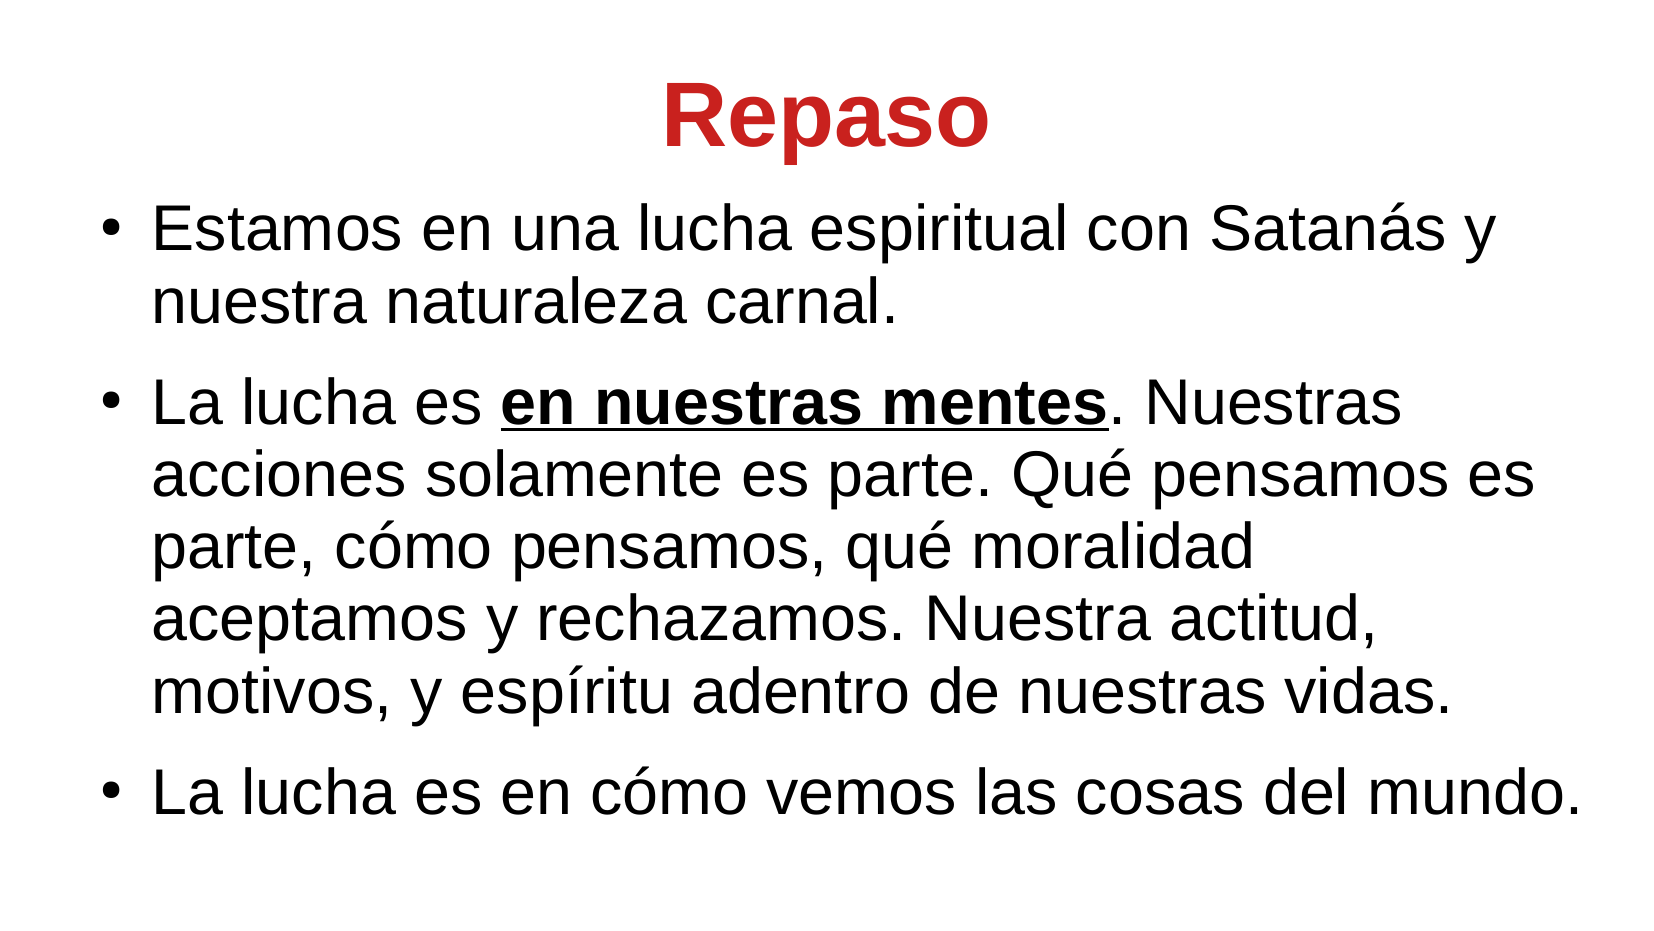

# Repaso
Estamos en una lucha espiritual con Satanás y nuestra naturaleza carnal.
La lucha es en nuestras mentes. Nuestras acciones solamente es parte. Qué pensamos es parte, cómo pensamos, qué moralidad aceptamos y rechazamos. Nuestra actitud, motivos, y espíritu adentro de nuestras vidas.
La lucha es en cómo vemos las cosas del mundo.